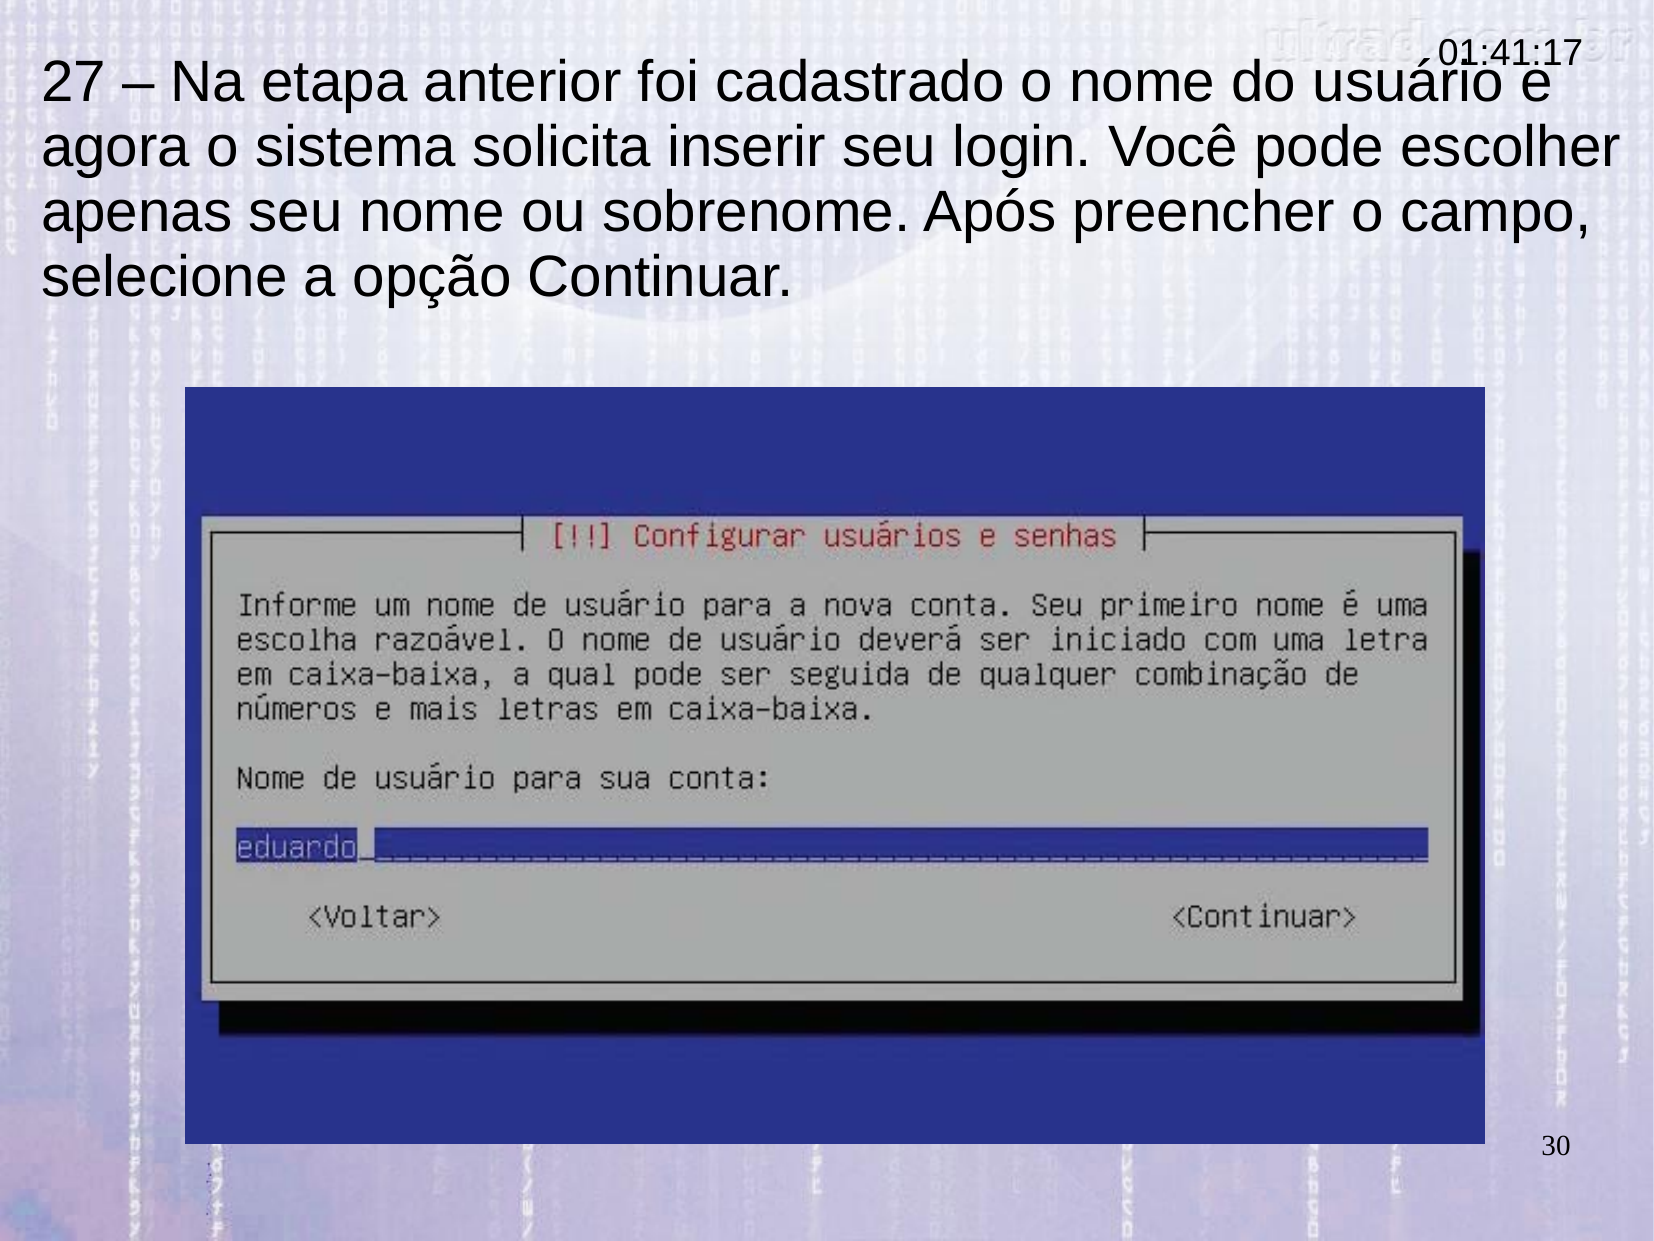

02:59:56
27 – Na etapa anterior foi cadastrado o nome do usuário e agora o sistema solicita inserir seu login. Você pode escolher apenas seu nome ou sobrenome. Após preencher o campo, selecione a opção Continuar.
30